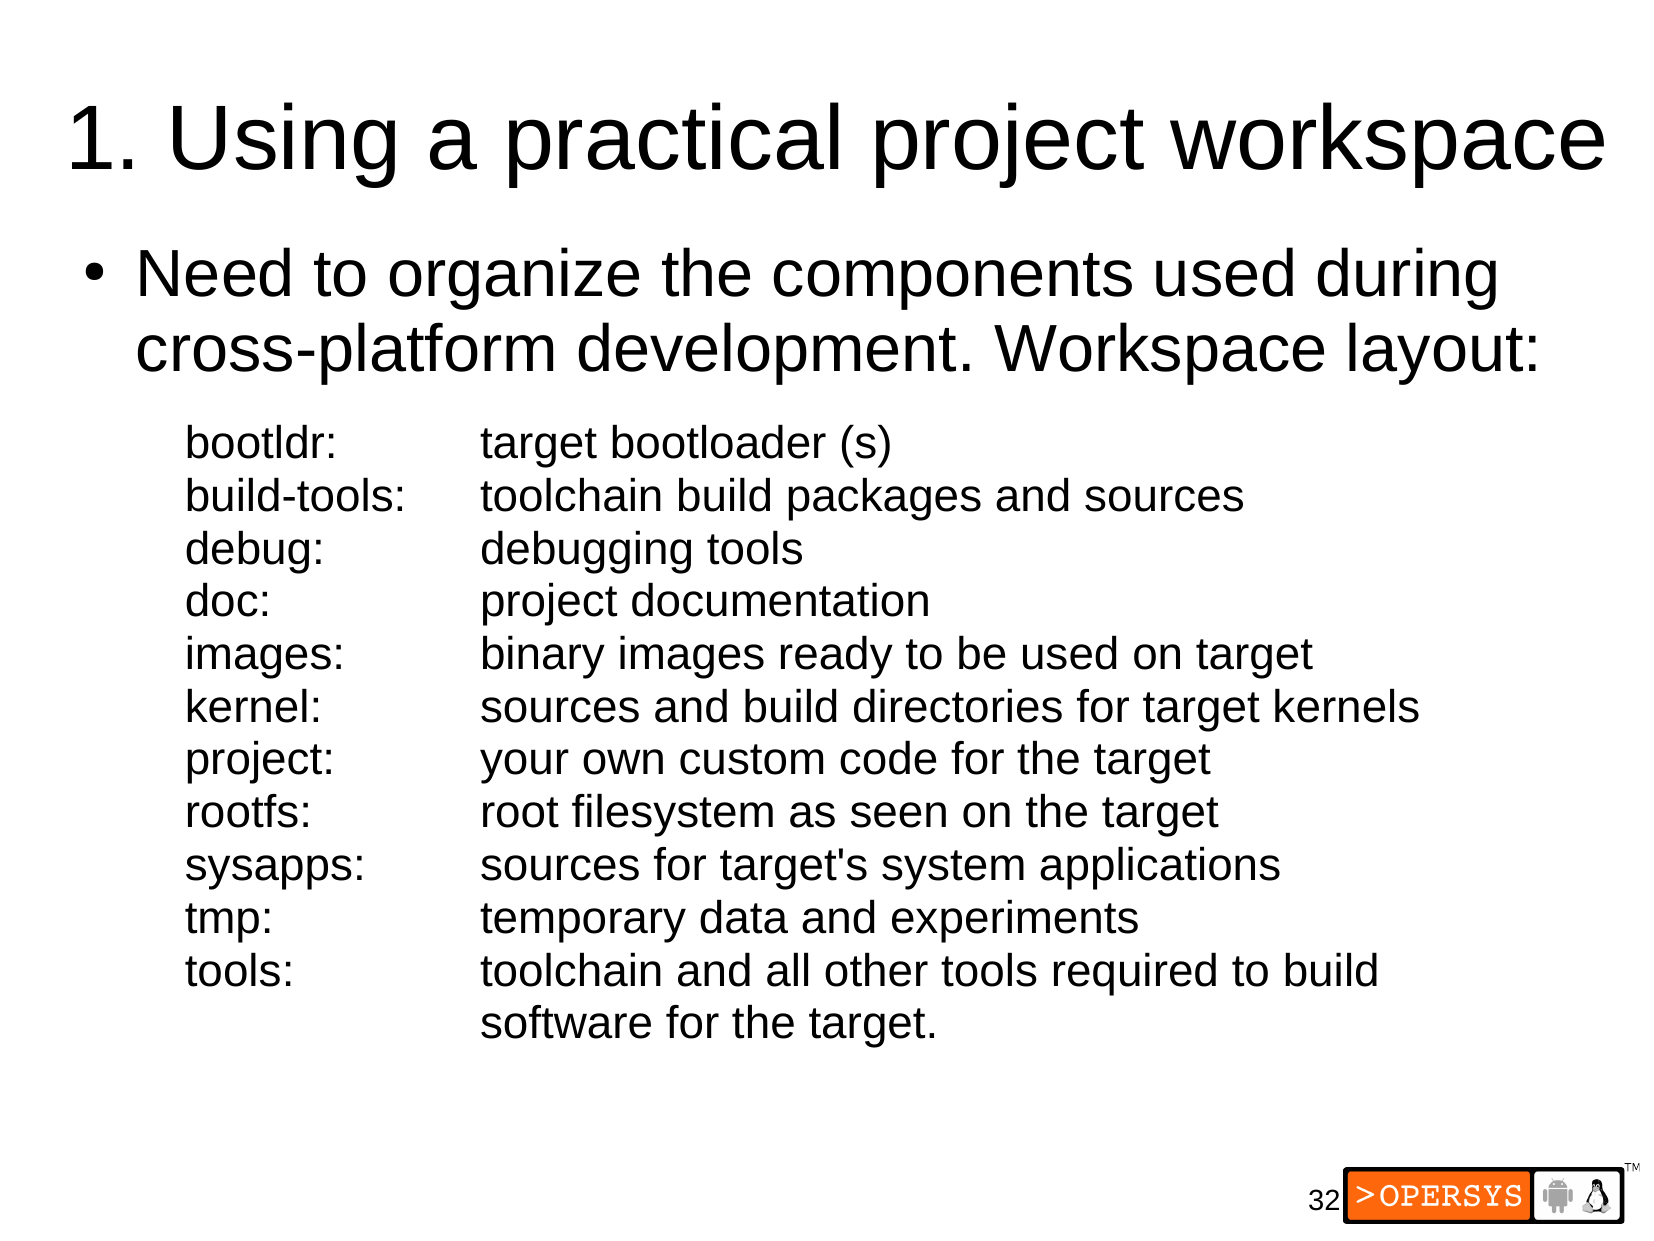

# 1. Using a practical project workspace
Need to organize the components used during cross-platform development. Workspace layout:
bootldr:		target bootloader (s)
build-tools:	toolchain build packages and sources
debug:			debugging tools
doc:			project documentation
images:		binary images ready to be used on target
kernel:			sources and build directories for target kernels
project:		your own custom code for the target
rootfs:			root filesystem as seen on the target
sysapps:		sources for target's system applications
tmp:			temporary data and experiments
tools:			toolchain and all other tools required to build
				software for the target.